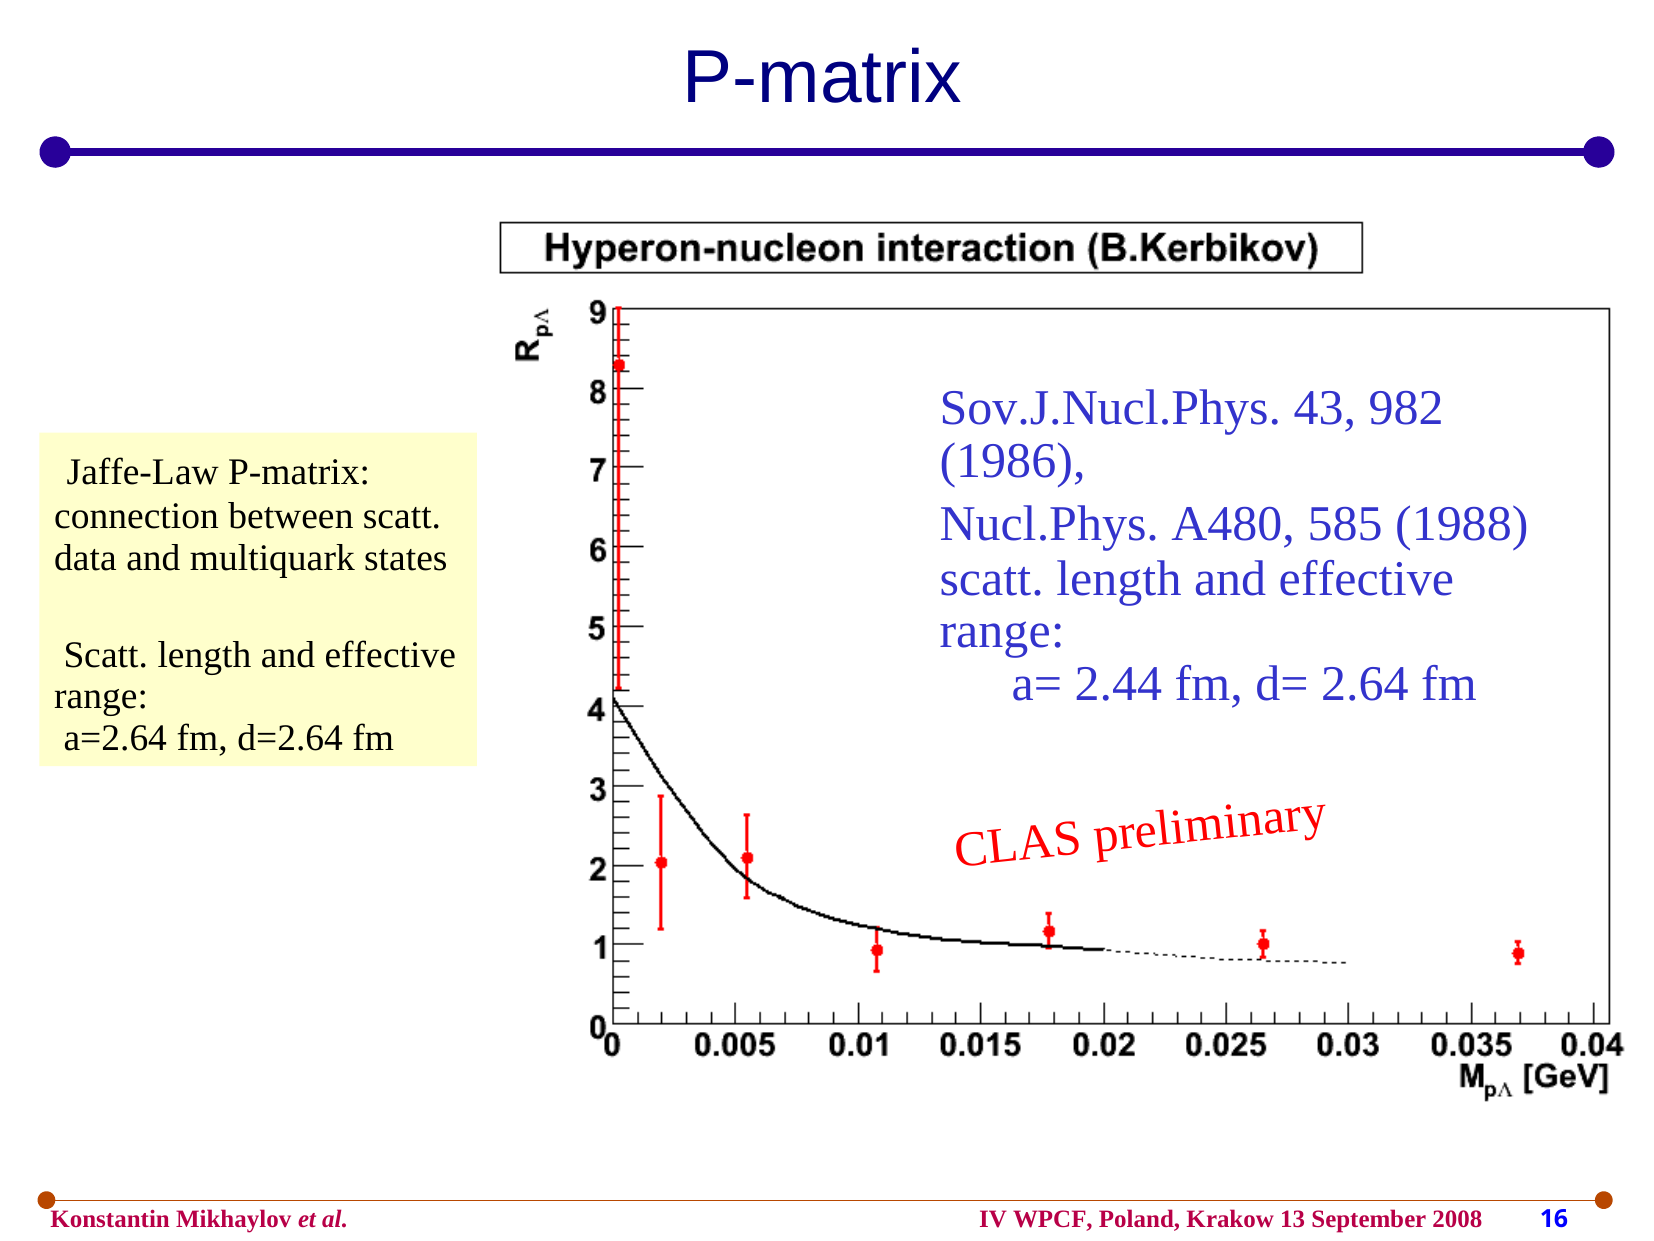

# Р-matrix
Sov.J.Nucl.Phys. 43, 982 (1986),
Nucl.Phys. A480, 585 (1988)‏
scatt. length and effective range:
a= 2.44 fm, d= 2.64 fm
 Jaffe-Law P-matrix: connection between scatt. data and multiquark states
 Scatt. length and effective range:
 a=2.64 fm, d=2.64 fm
CLAS preliminary
Konstantin Mikhaylov et al. IV WPCF, Poland, Krakow 13 September 2008